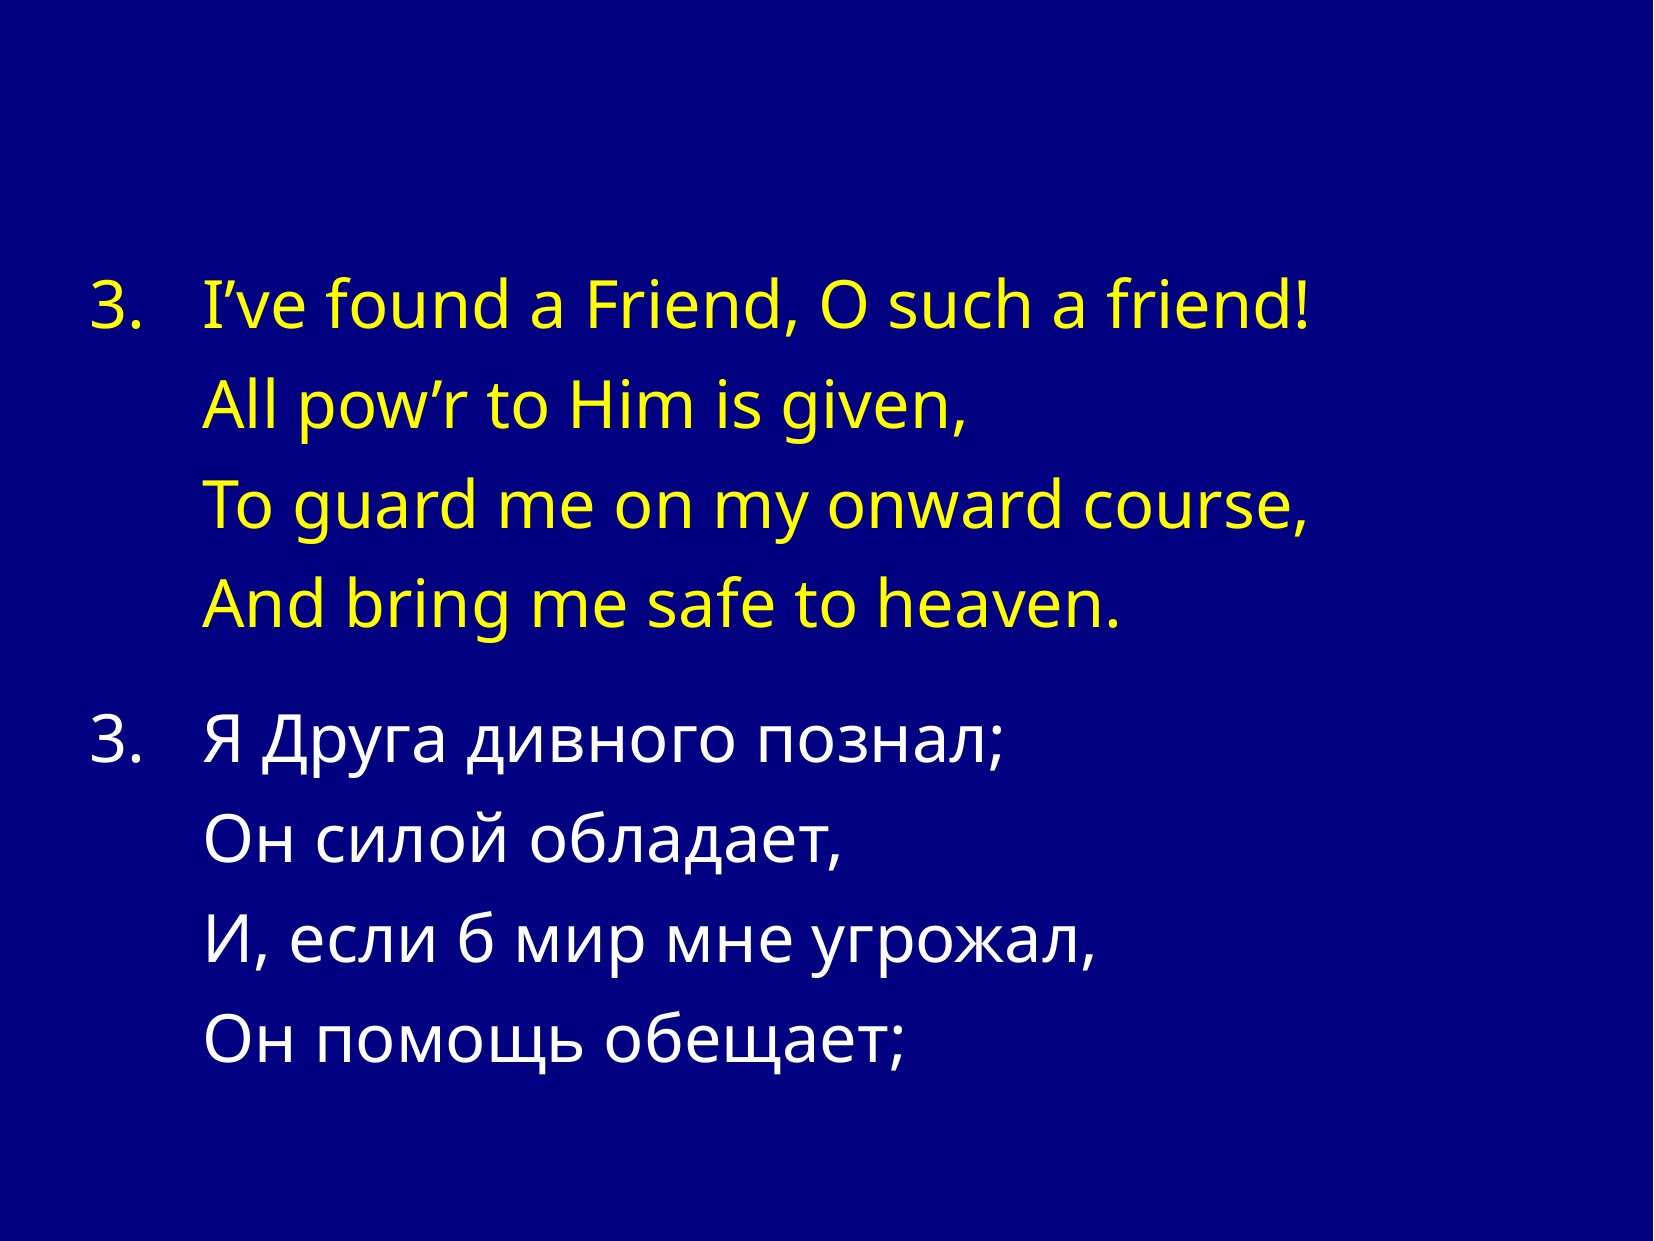

3.	I’ve found a Friend, O such a friend!
	All pow’r to Him is given,
	To guard me on my onward course,
	And bring me safe to heaven.
3.	Я Друга дивного познал;
	Он силой обладает,
	И, если б мир мне угрожал,
	Он помощь обещает;